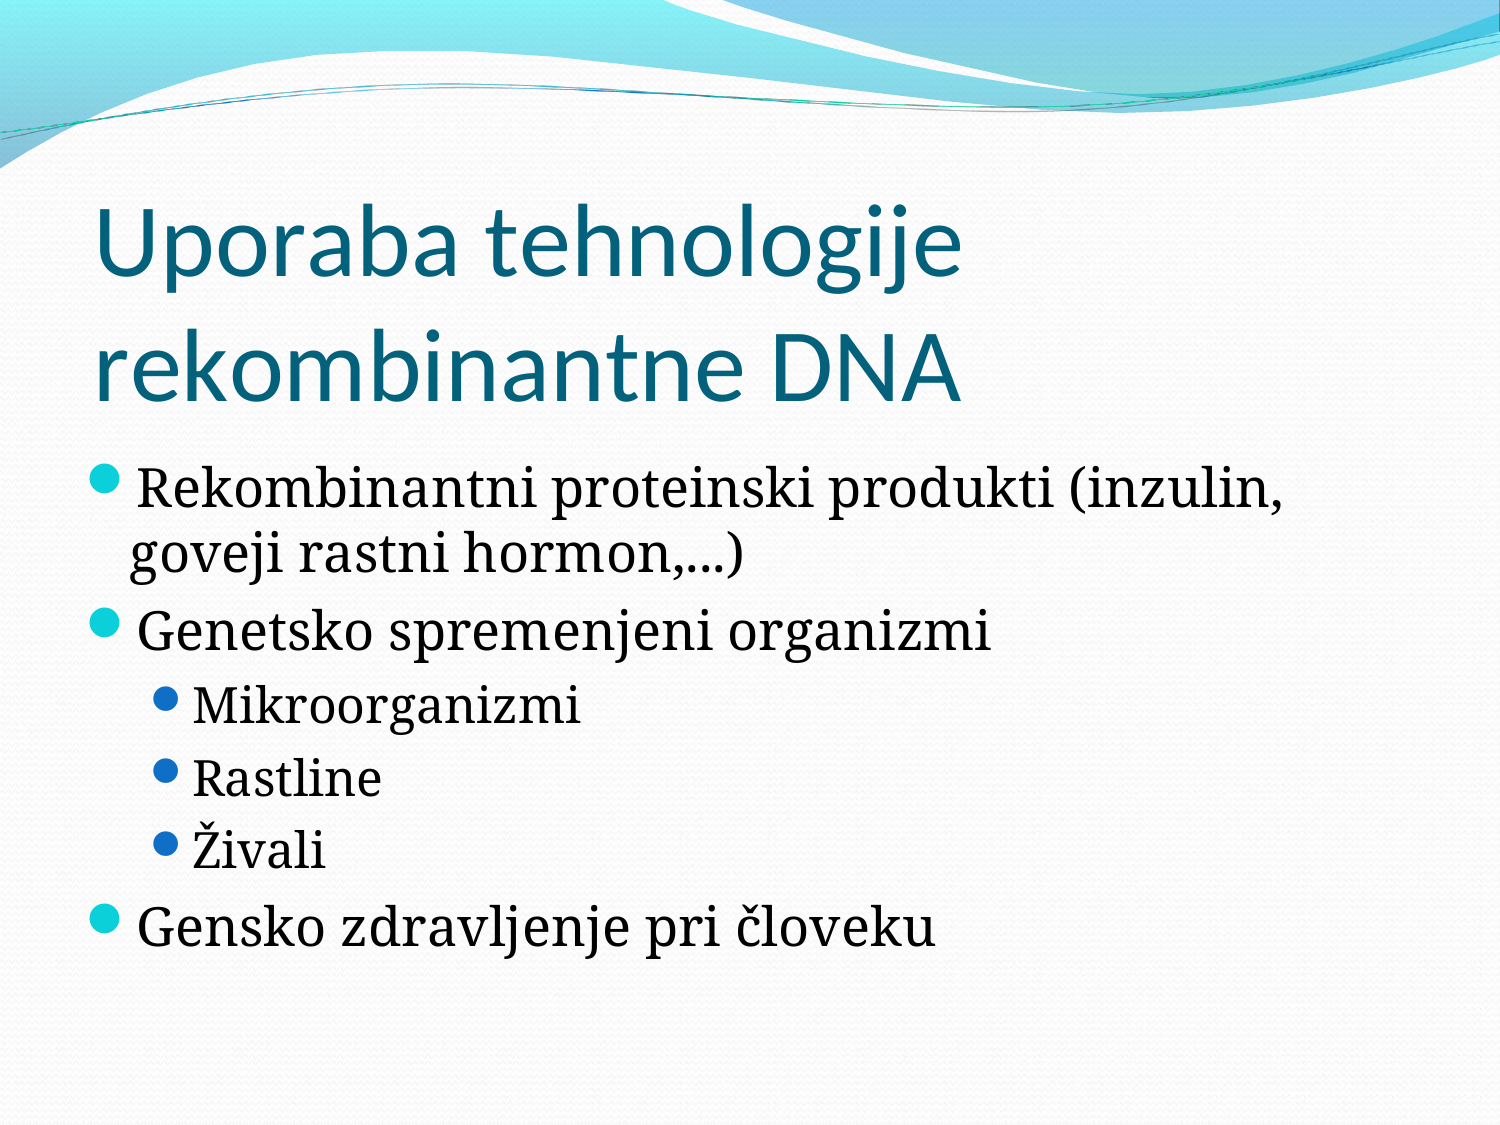

# Uporaba tehnologije rekombinantne DNA
Rekombinantni proteinski produkti (inzulin, goveji rastni hormon,...)
Genetsko spremenjeni organizmi
Mikroorganizmi
Rastline
Živali
Gensko zdravljenje pri človeku